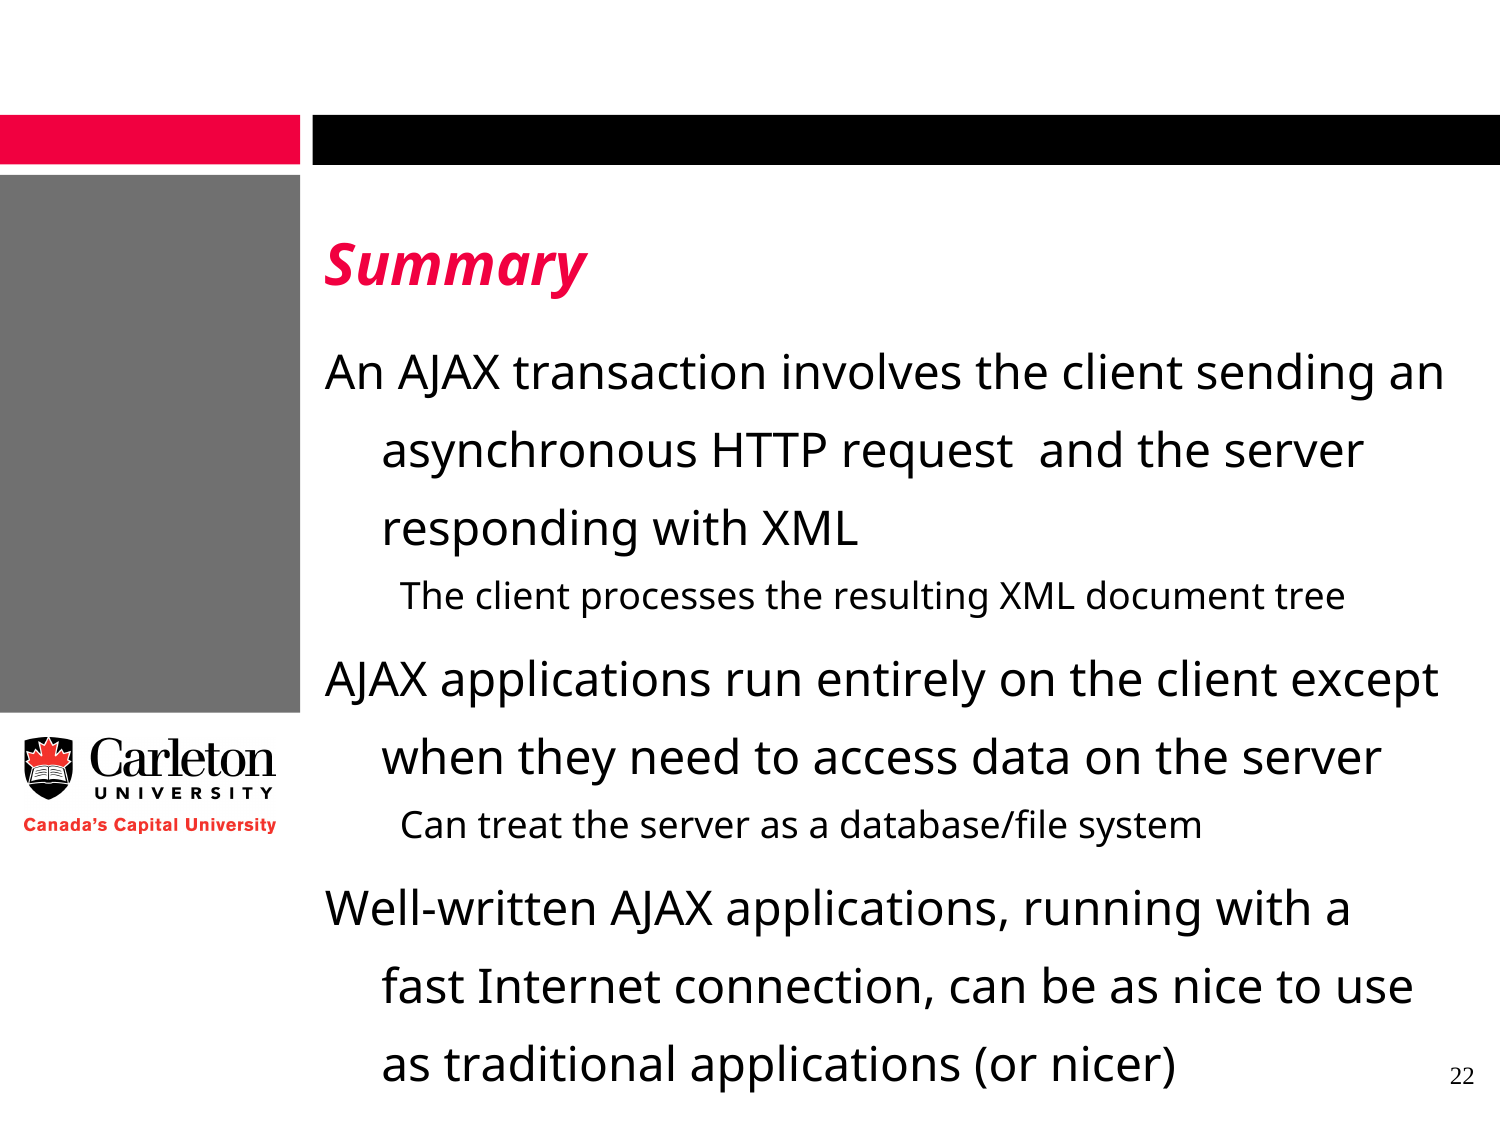

# Summary
An AJAX transaction involves the client sending an asynchronous HTTP request and the server responding with XML
The client processes the resulting XML document tree
AJAX applications run entirely on the client except when they need to access data on the server
Can treat the server as a database/file system
Well-written AJAX applications, running with a fast Internet connection, can be as nice to use as traditional applications (or nicer)
22